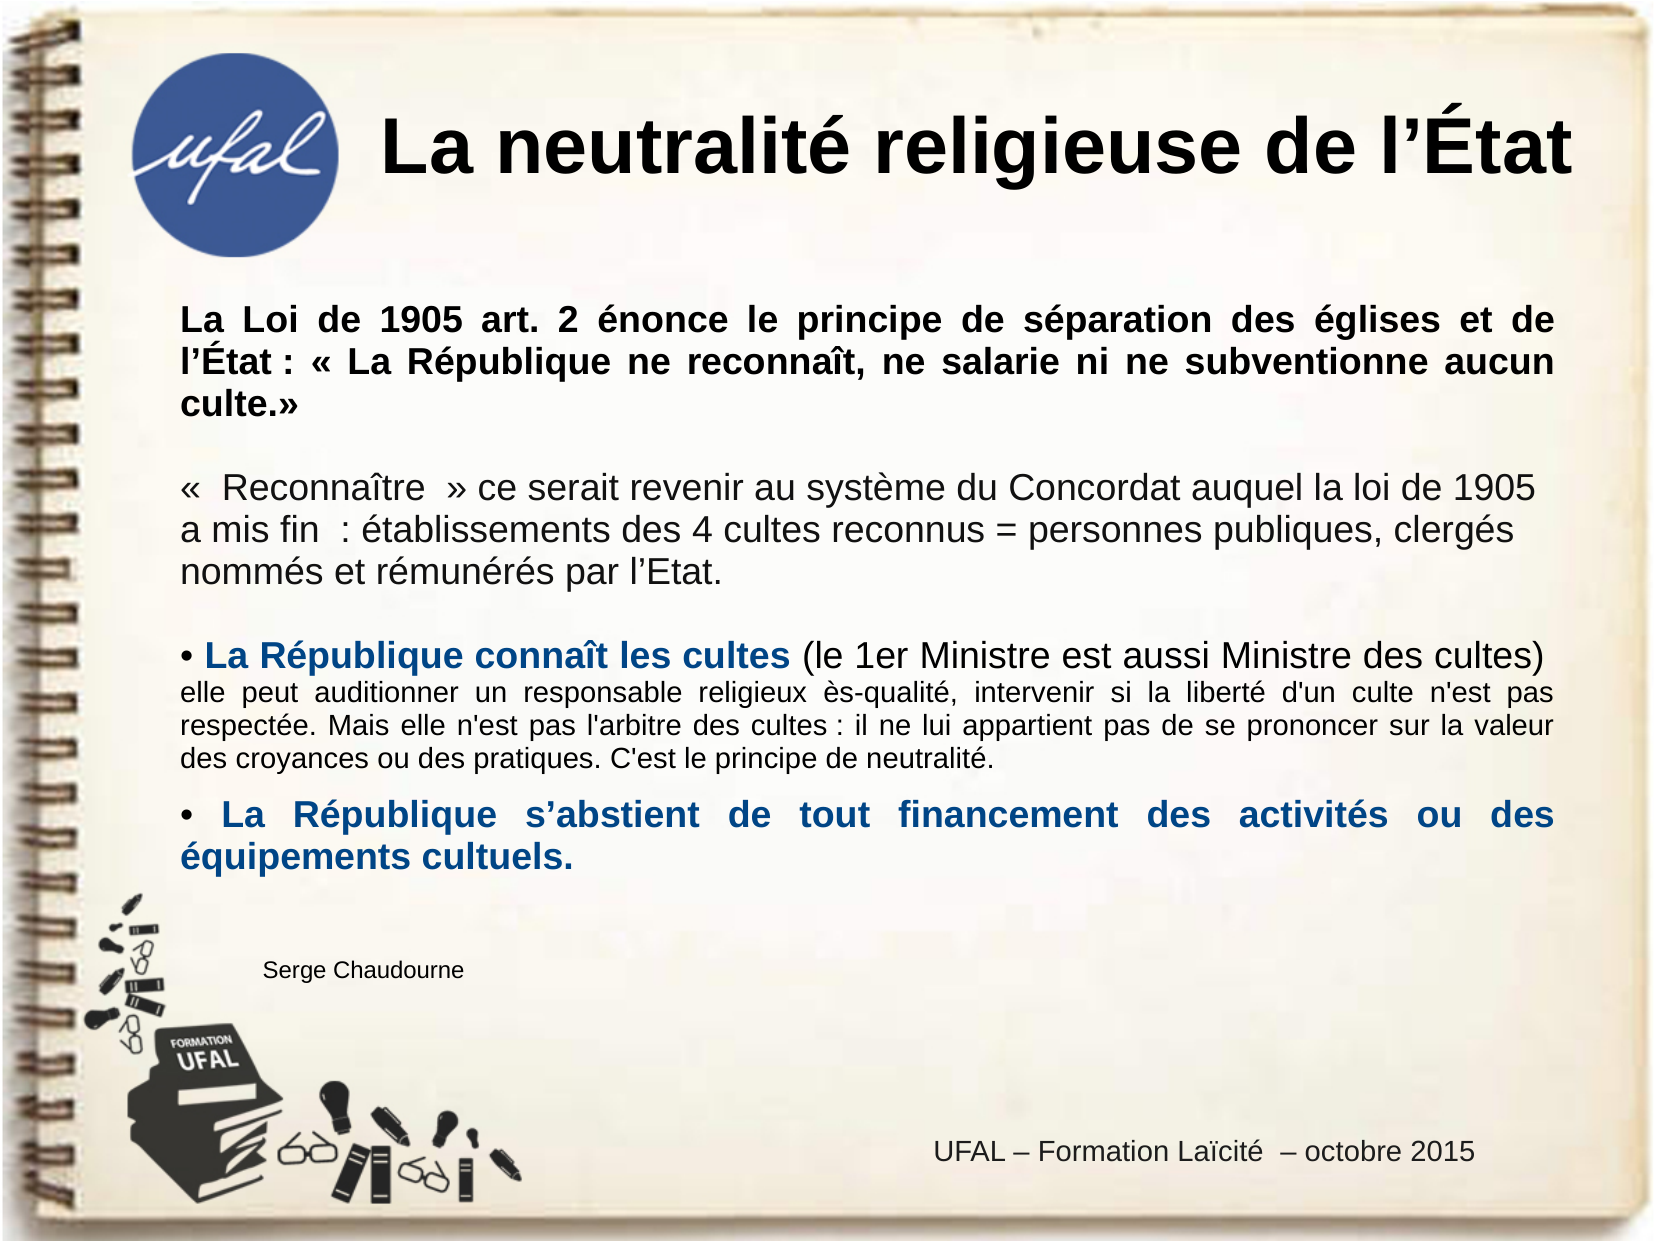

La neutralité religieuse de l’État
La Loi de 1905 art. 2 énonce le principe de séparation des églises et de l’État : « La République ne reconnaît, ne salarie ni ne subventionne aucun culte.»
«  Reconnaître  » ce serait revenir au système du Concordat auquel la loi de 1905 a mis fin  : établissements des 4 cultes reconnus = personnes publiques, clergés nommés et rémunérés par l’Etat.
• La République connaît les cultes (le 1er Ministre est aussi Ministre des cultes)
elle peut auditionner un responsable religieux ès-qualité, intervenir si la liberté d'un culte n'est pas respectée. Mais elle n'est pas l'arbitre des cultes : il ne lui appartient pas de se prononcer sur la valeur des croyances ou des pratiques. C'est le principe de neutralité.
• La République s’abstient de tout financement des activités ou des équipements cultuels.
Serge Chaudourne
UFAL – Formation Laïcité – octobre 2015